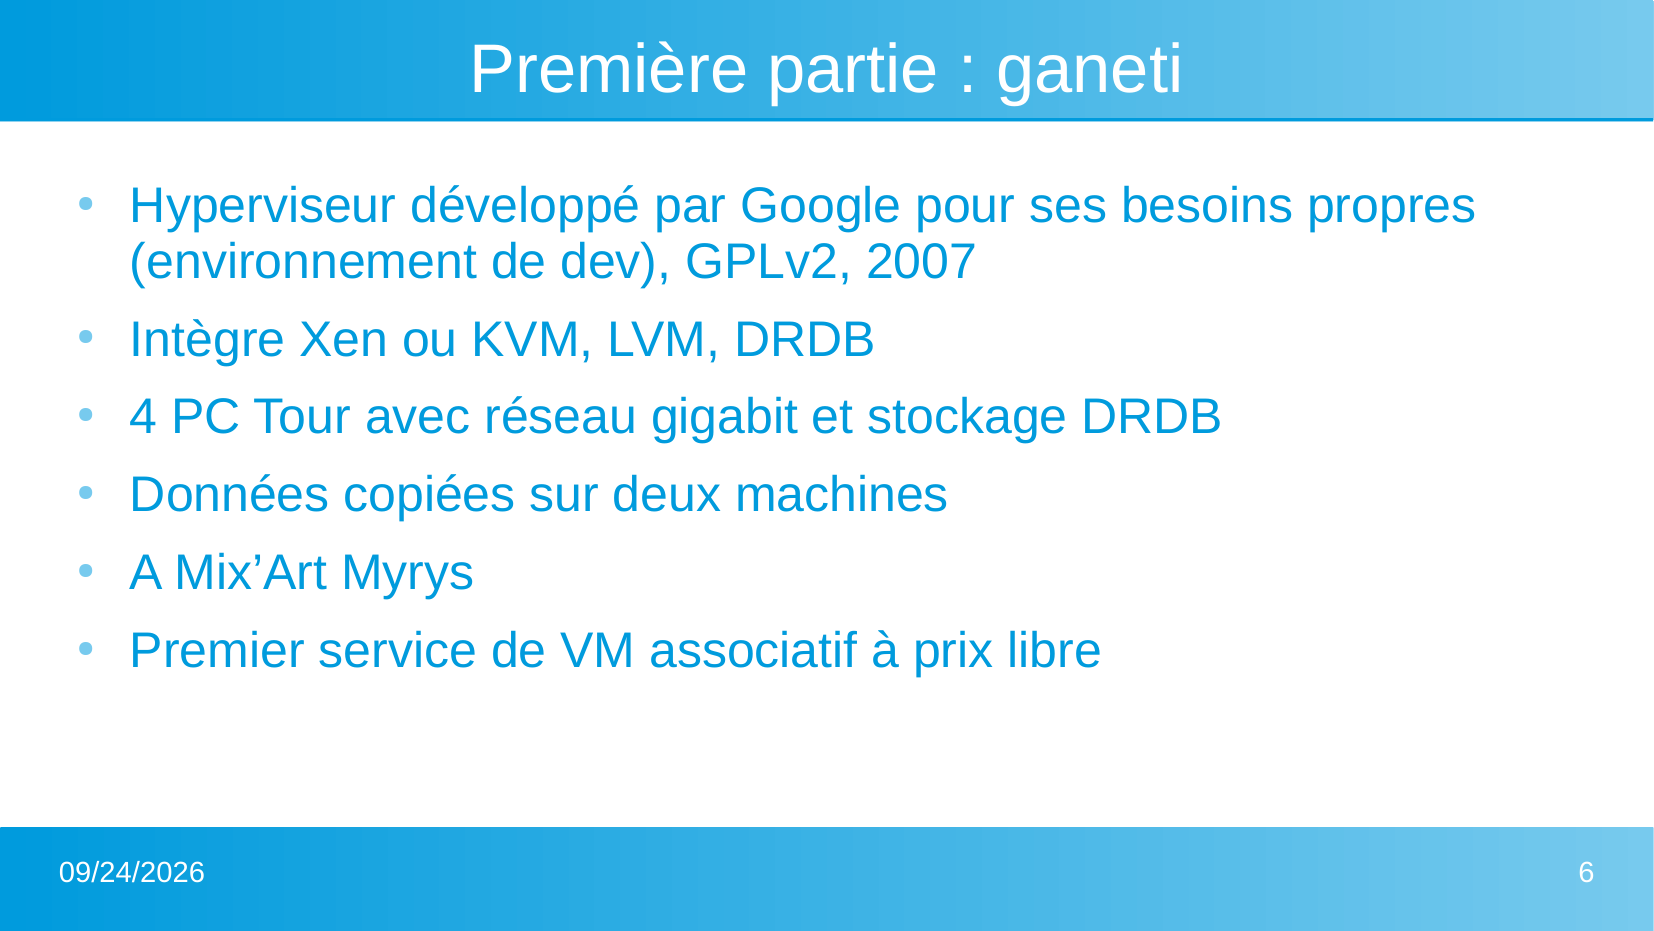

# Première partie : ganeti
Hyperviseur développé par Google pour ses besoins propres (environnement de dev), GPLv2, 2007
Intègre Xen ou KVM, LVM, DRDB
4 PC Tour avec réseau gigabit et stockage DRDB
Données copiées sur deux machines
A Mix’Art Myrys
Premier service de VM associatif à prix libre
6